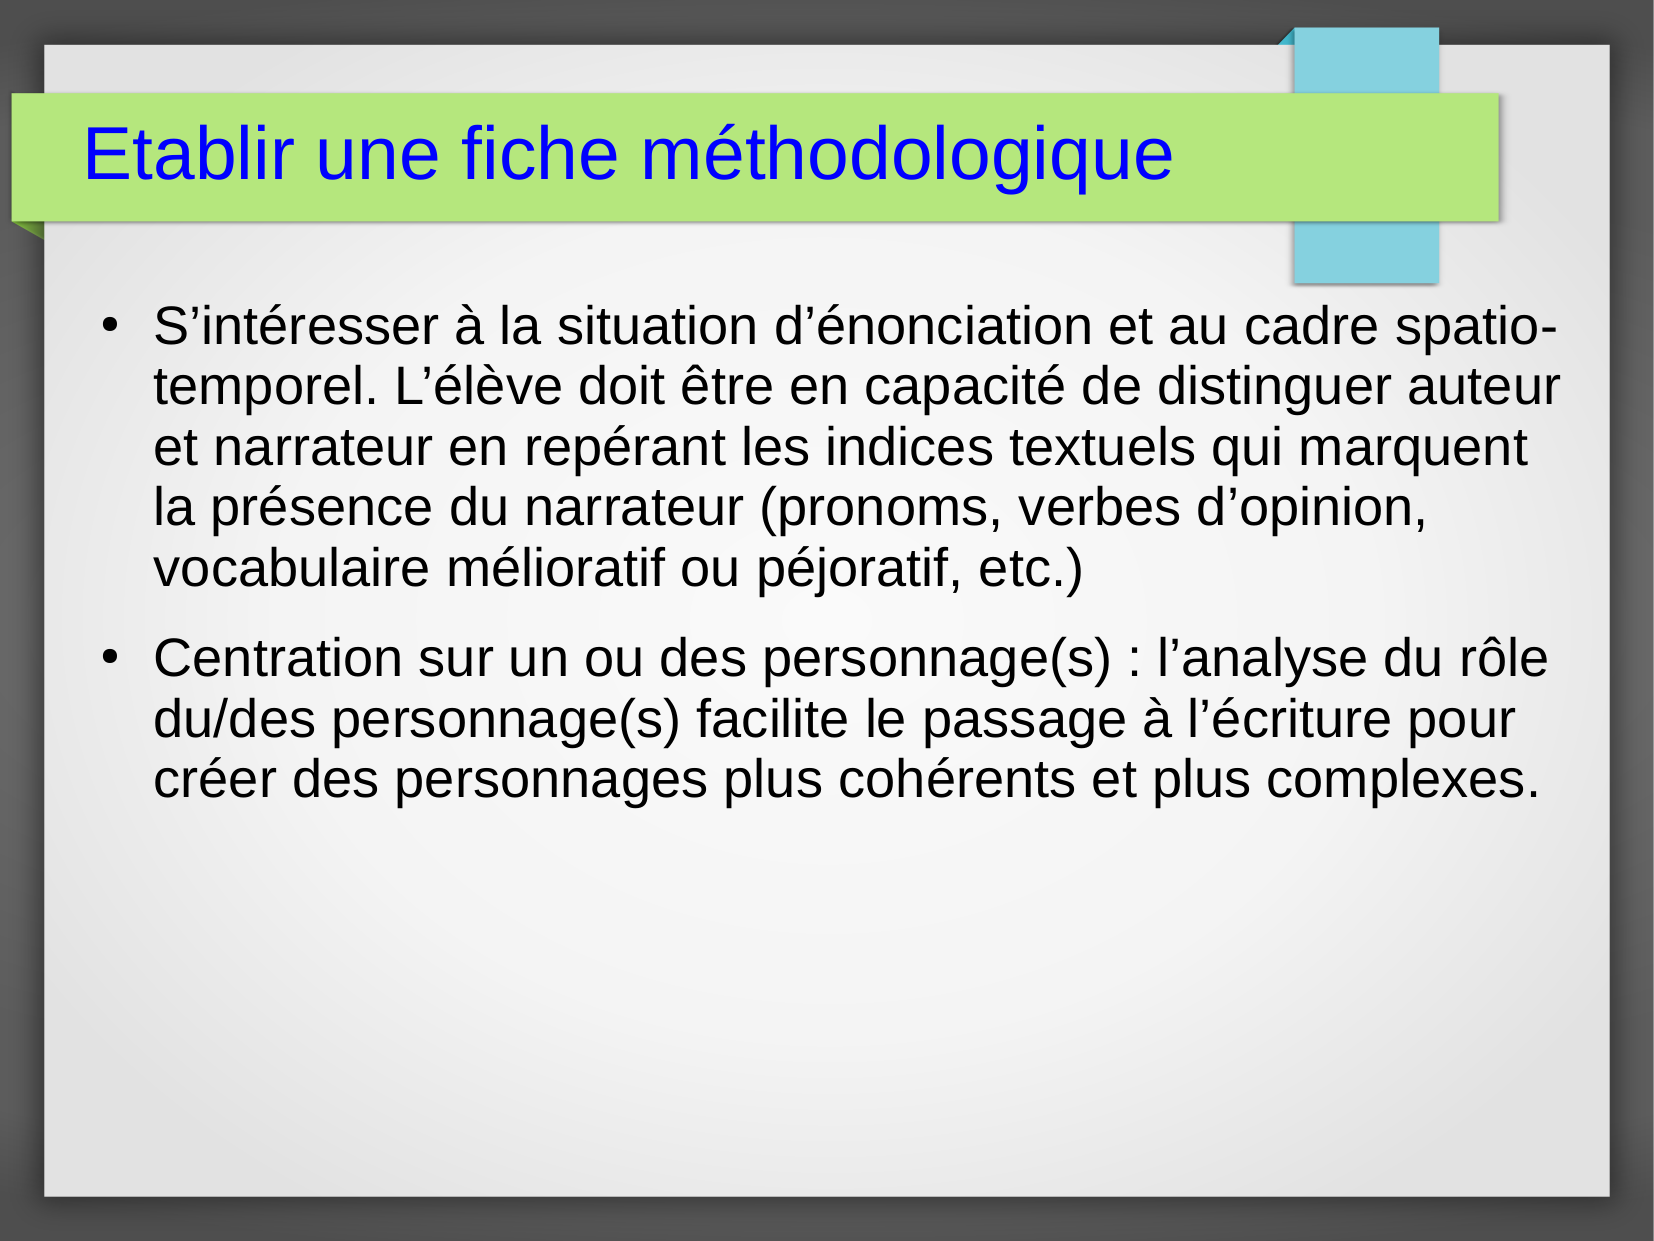

# Etablir une fiche méthodologique
S’intéresser à la situation d’énonciation et au cadre spatio-temporel. L’élève doit être en capacité de distinguer auteur et narrateur en repérant les indices textuels qui marquent la présence du narrateur (pronoms, verbes d’opinion, vocabulaire mélioratif ou péjoratif, etc.)
Centration sur un ou des personnage(s) : l’analyse du rôle du/des personnage(s) facilite le passage à l’écriture pour créer des personnages plus cohérents et plus complexes.